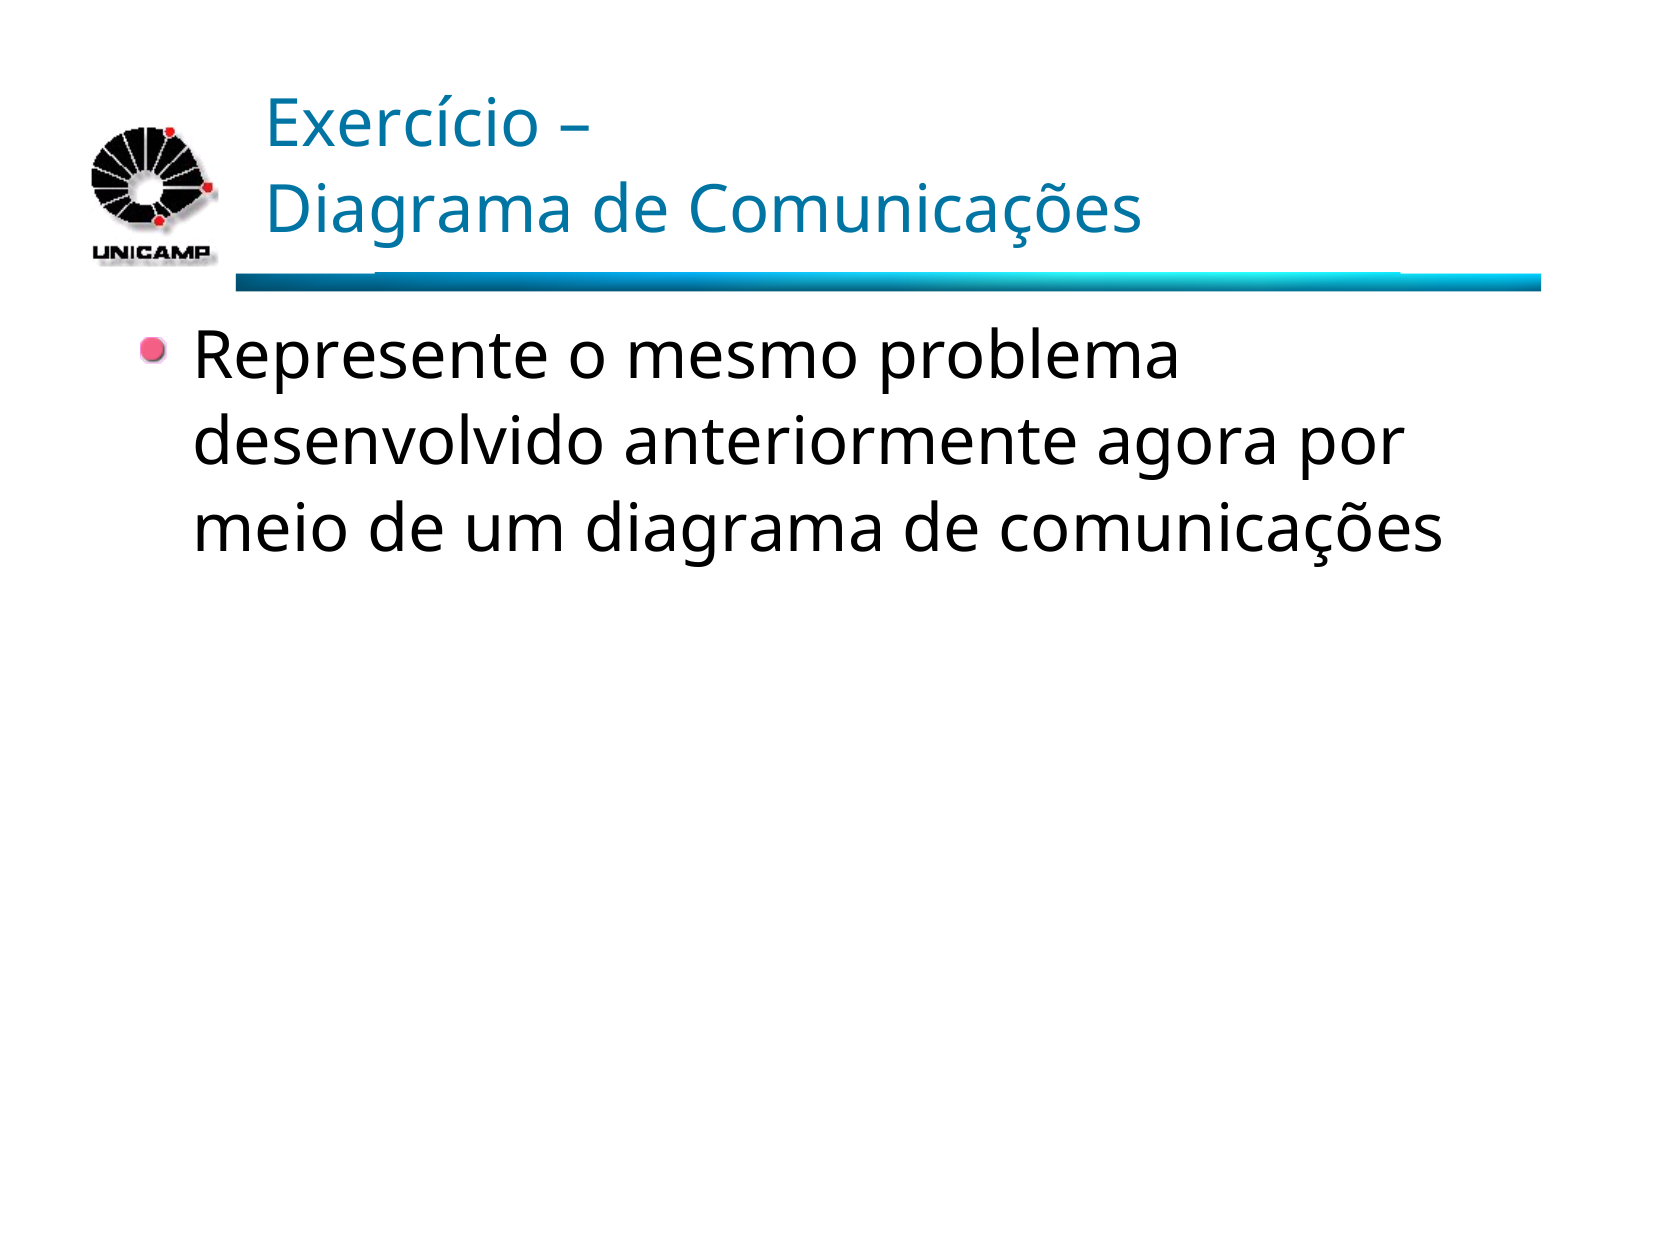

# Exercício – Diagrama de Comunicações
Represente o mesmo problema desenvolvido anteriormente agora por meio de um diagrama de comunicações